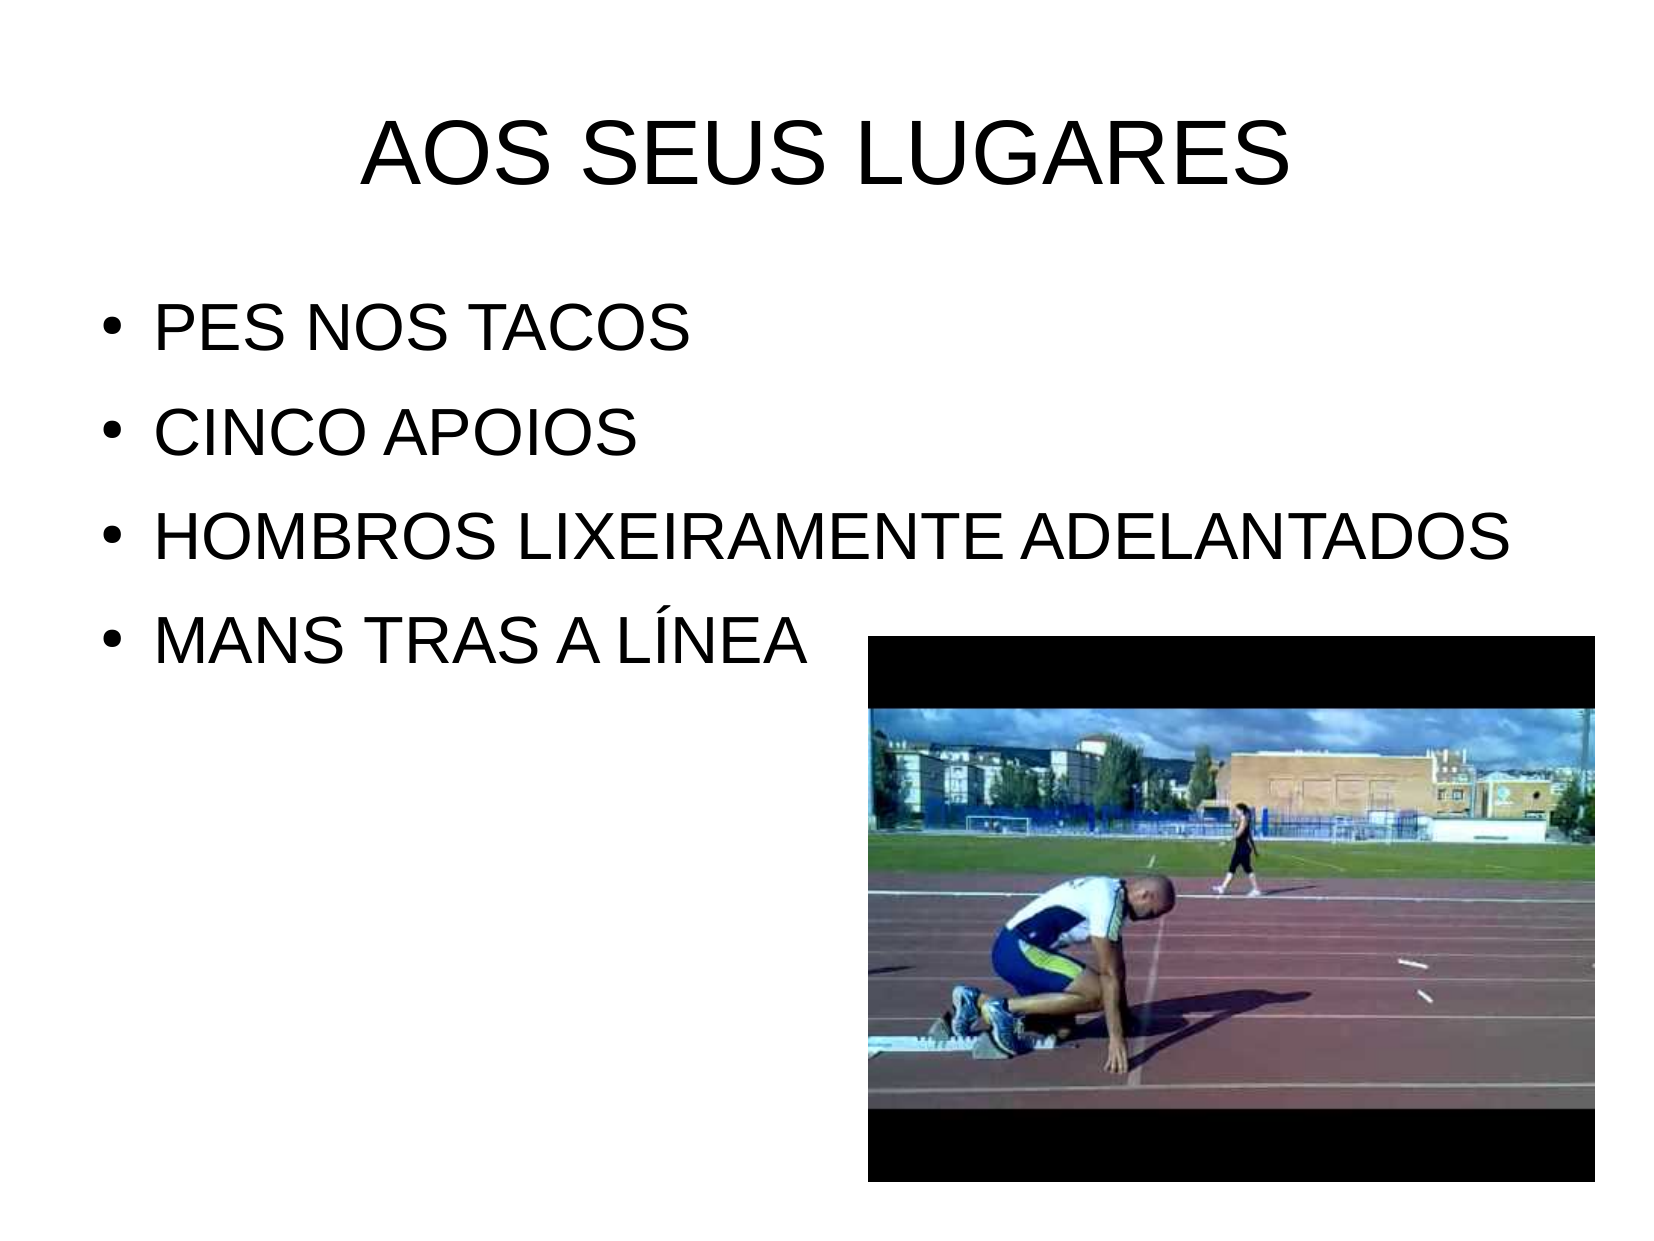

# AOS SEUS LUGARES
PES NOS TACOS
CINCO APOIOS
HOMBROS LIXEIRAMENTE ADELANTADOS
MANS TRAS A LÍNEA